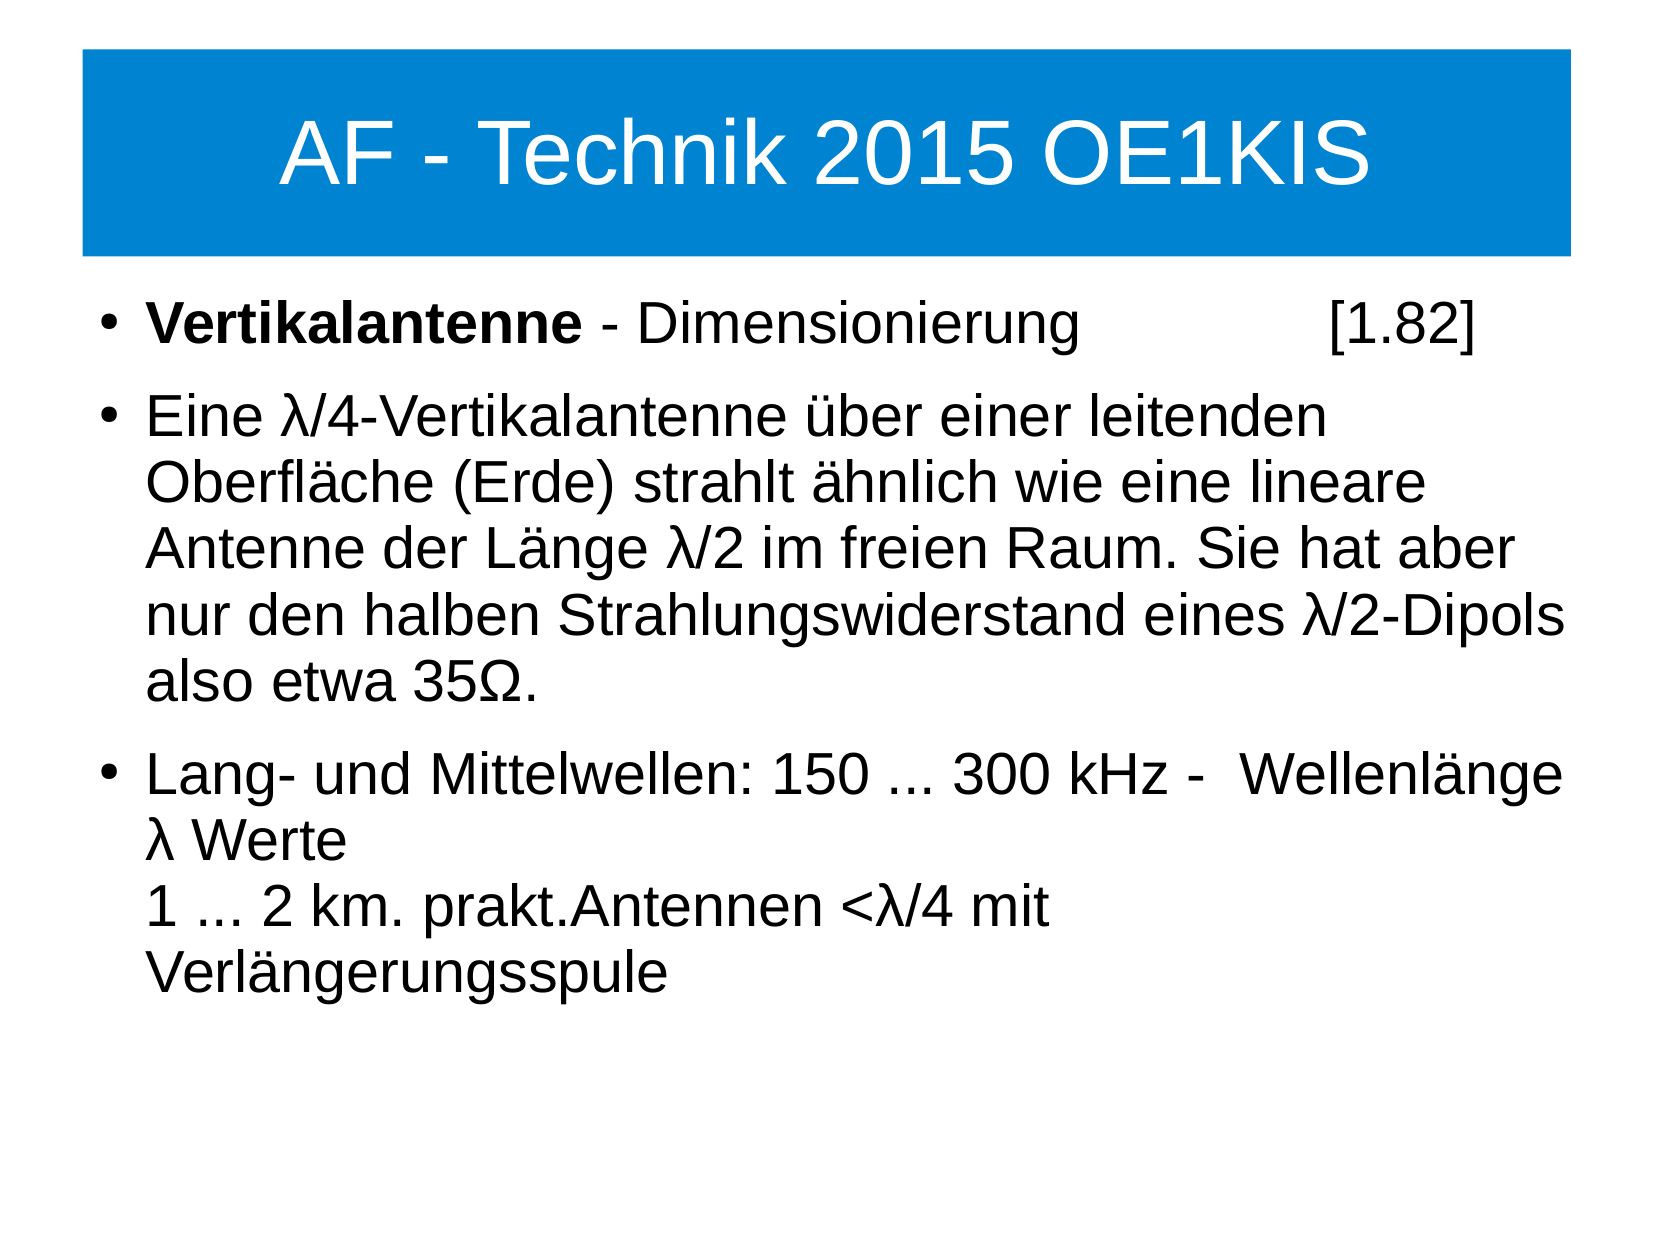

# AF - Technik 2015 OE1KIS
Vertikalantenne - Dimensionierung [1.82]
Eine λ/4-Vertikalantenne über einer leitenden Oberfläche (Erde) strahlt ähnlich wie eine lineare Antenne der Länge λ/2 im freien Raum. Sie hat aber nur den halben Strahlungswiderstand eines λ/2-Dipols also etwa 35Ω.
Lang- und Mittelwellen: 150 ... 300 kHz - Wellenlänge λ Werte
1 ... 2 km. prakt.Antennen <λ/4 mit Verlängerungsspule